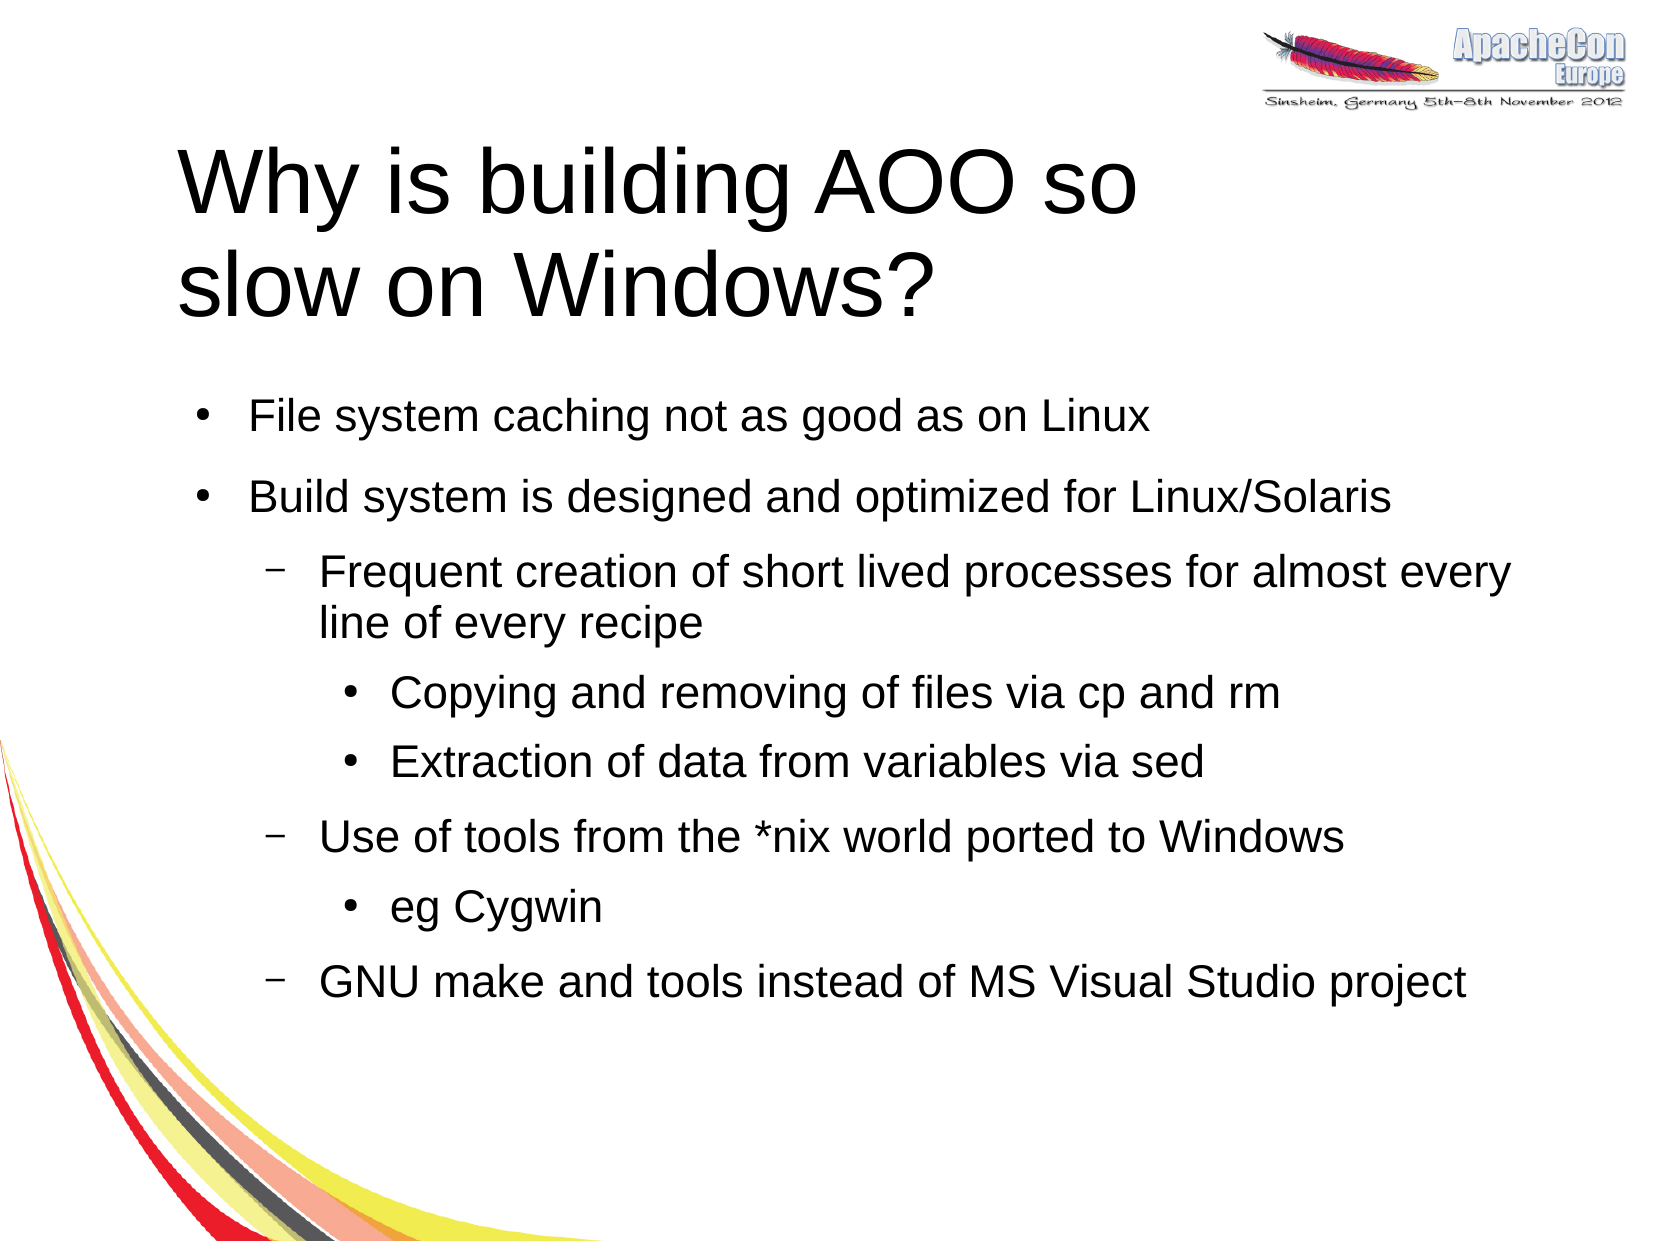

# Why is building AOO so slow on Windows?
File system caching not as good as on Linux
Build system is designed and optimized for Linux/Solaris
Frequent creation of short lived processes for almost every line of every recipe
Copying and removing of files via cp and rm
Extraction of data from variables via sed
Use of tools from the *nix world ported to Windows
eg Cygwin
GNU make and tools instead of MS Visual Studio project